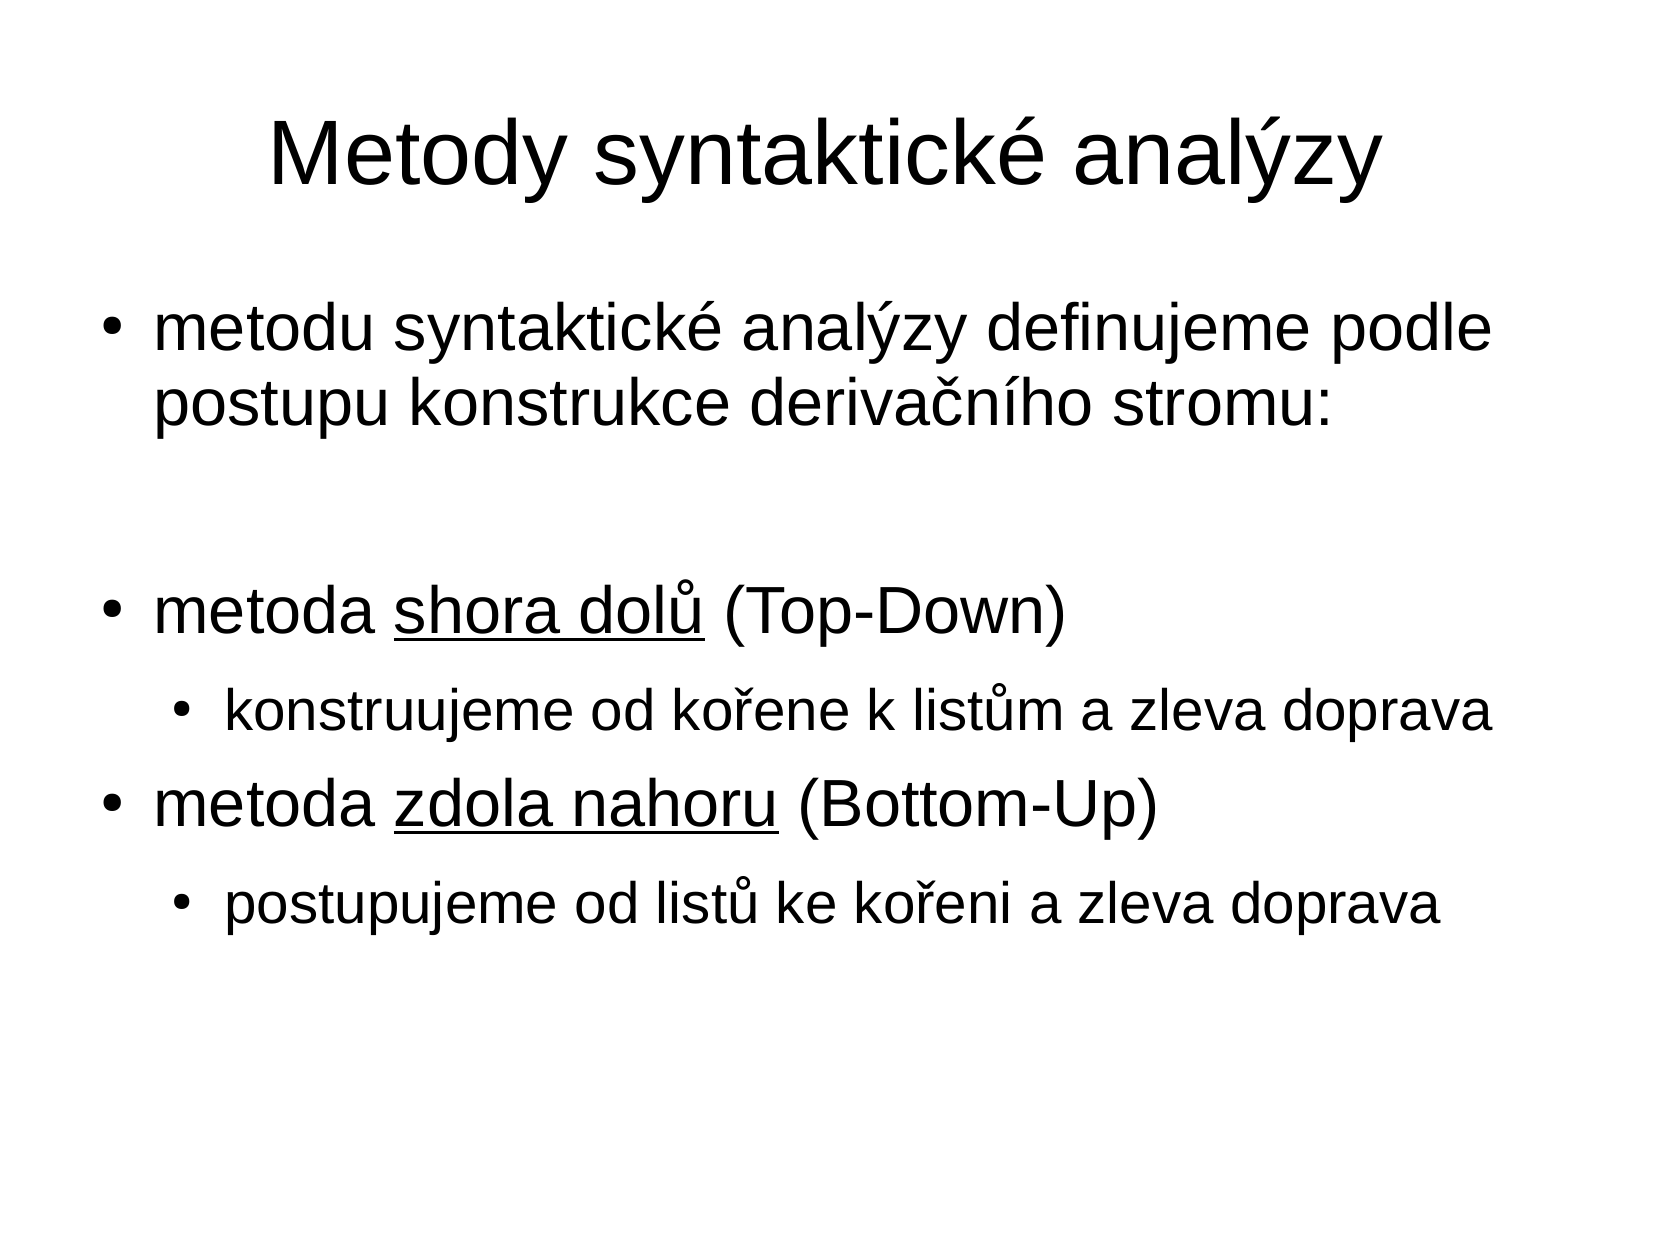

# Metody syntaktické analýzy
metodu syntaktické analýzy definujeme podle postupu konstrukce derivačního stromu:
metoda shora dolů (Top-Down)
konstruujeme od kořene k listům a zleva doprava
metoda zdola nahoru (Bottom-Up)
postupujeme od listů ke kořeni a zleva doprava